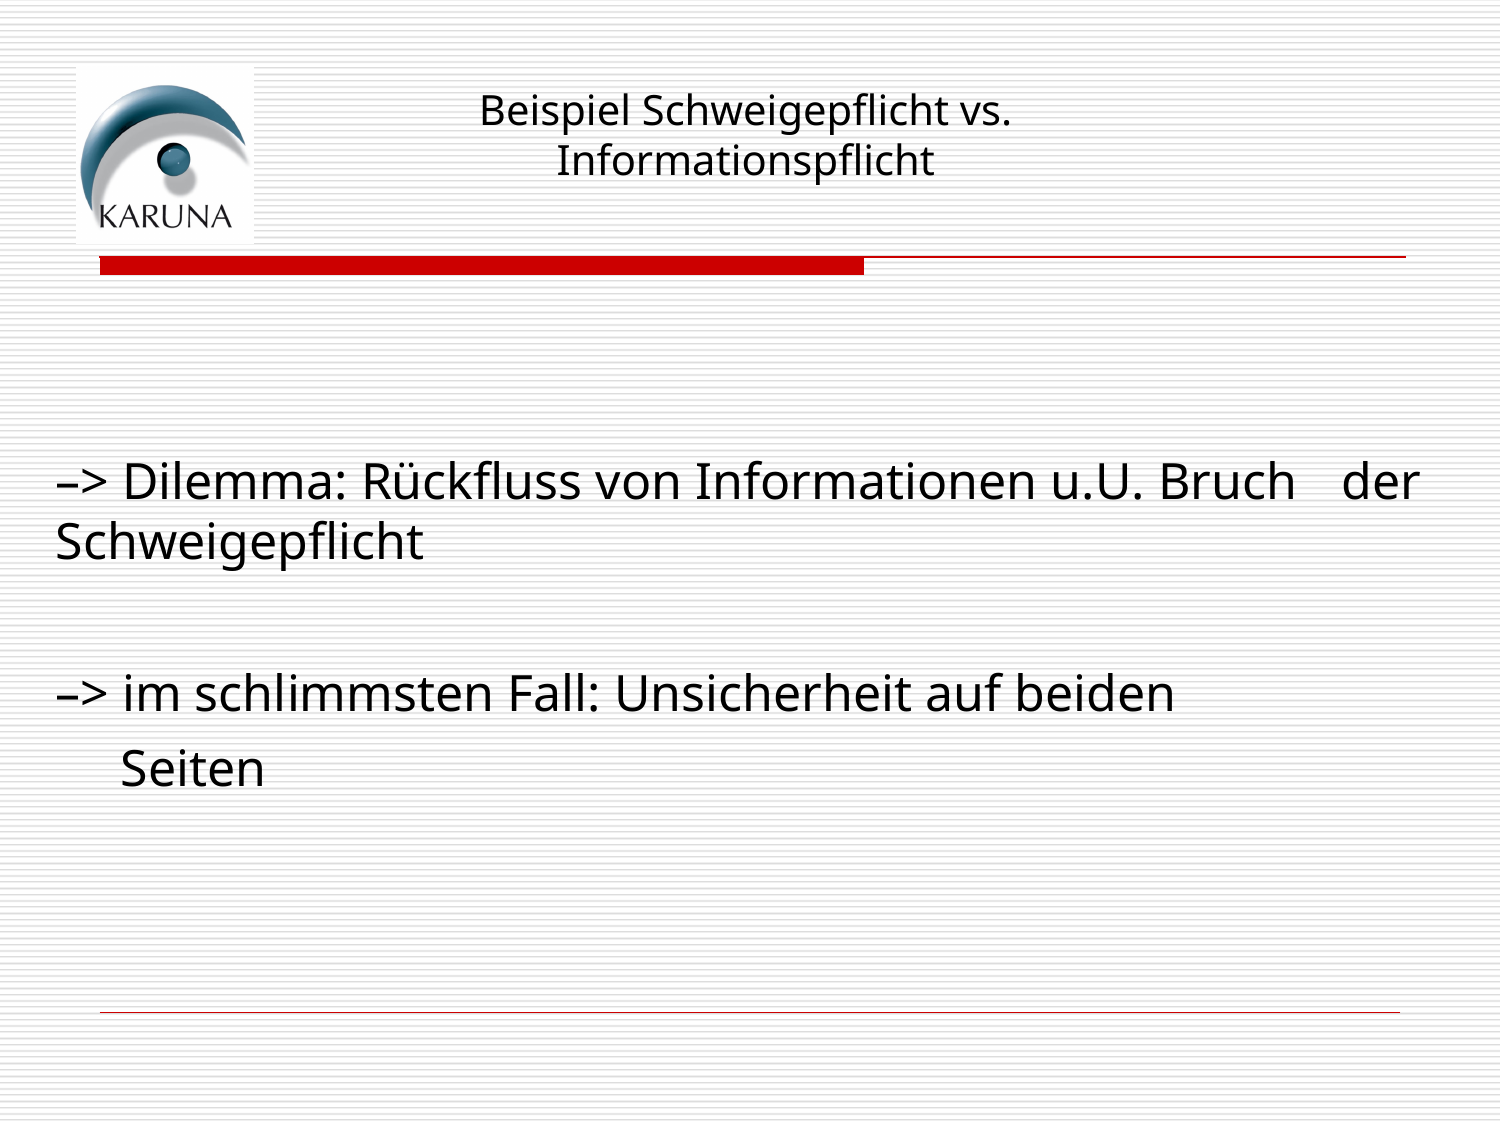

# Beispiel Schweigepflicht vs. Informationspflicht
–> Dilemma: Rückfluss von Informationen u.U. Bruch 	 der Schweigepflicht
–> im schlimmsten Fall: Unsicherheit auf beiden
 Seiten